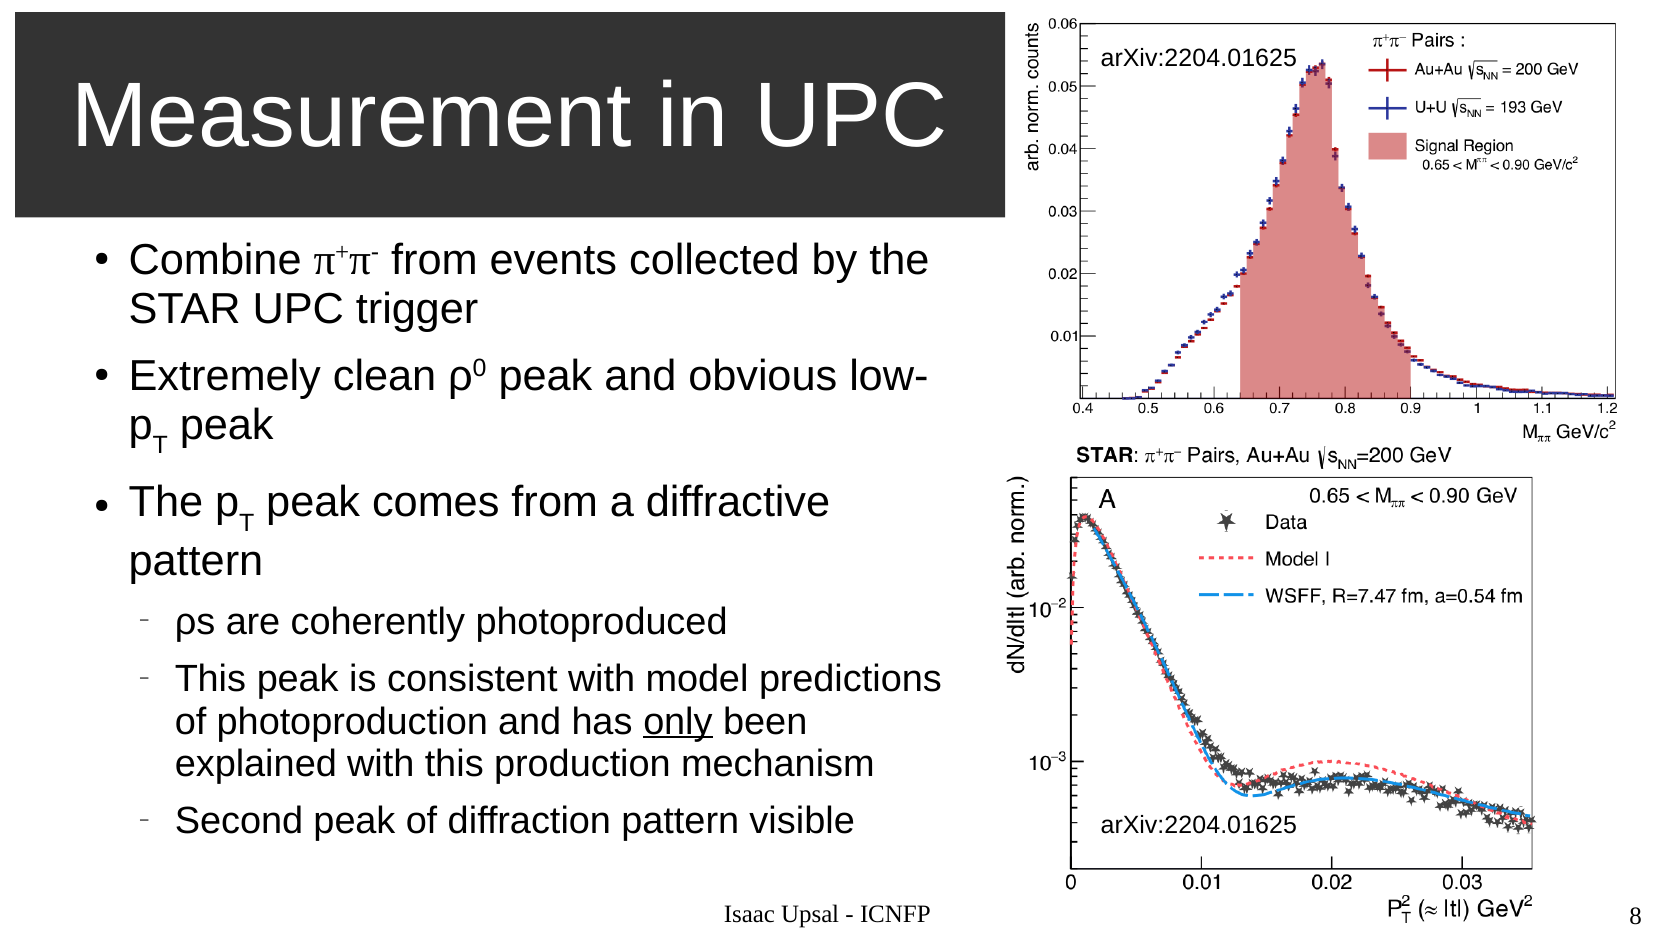

# Measurement in UPC
arXiv:2204.01625
Combine π+π- from events collected by the STAR UPC trigger
Extremely clean ρ0 peak and obvious low-pT peak
The pT peak comes from a diffractive pattern
ρs are coherently photoproduced
This peak is consistent with model predictions of photoproduction and has only been explained with this production mechanism
Second peak of diffraction pattern visible
arXiv:2204.01625
Isaac Upsal - ICNFP
8